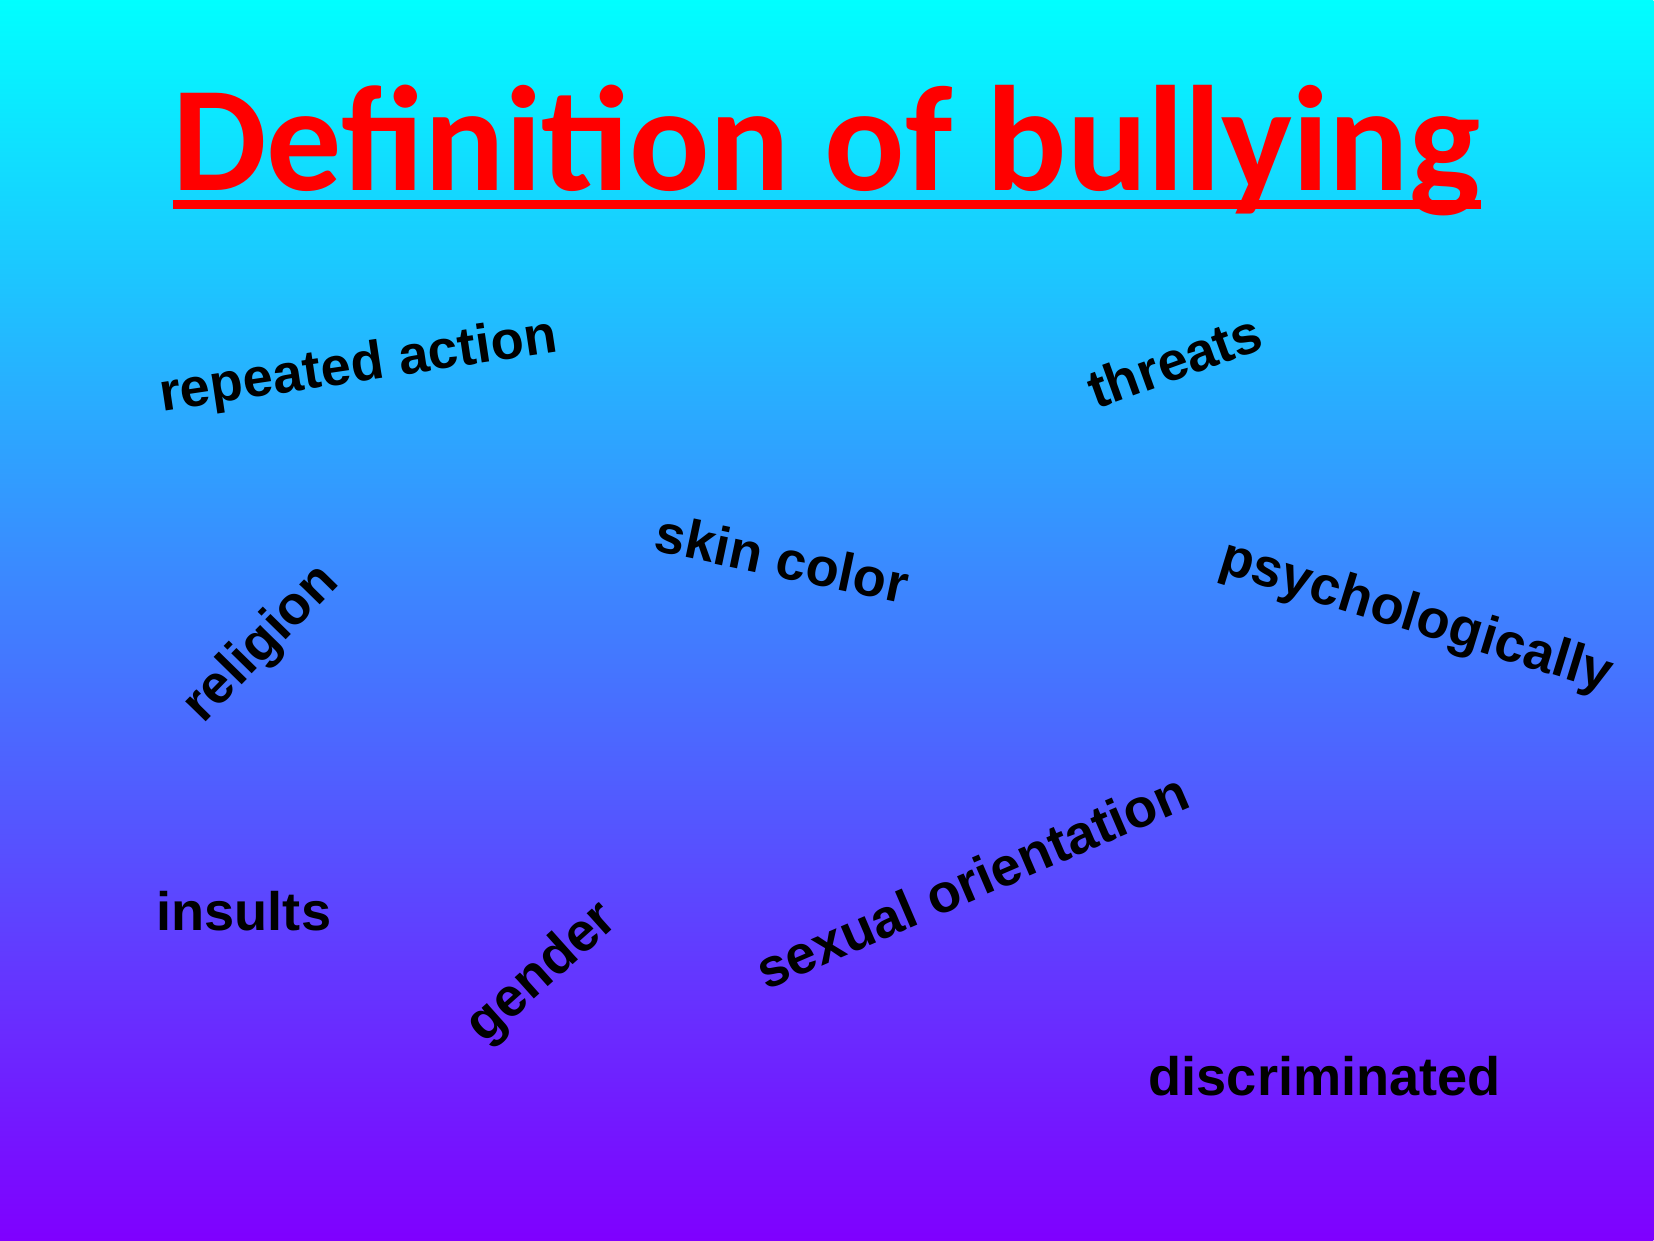

# Definition of bullying
threats
repeated action
skin color
psychologically
religion
sexual orientation
insults
gender
discriminated